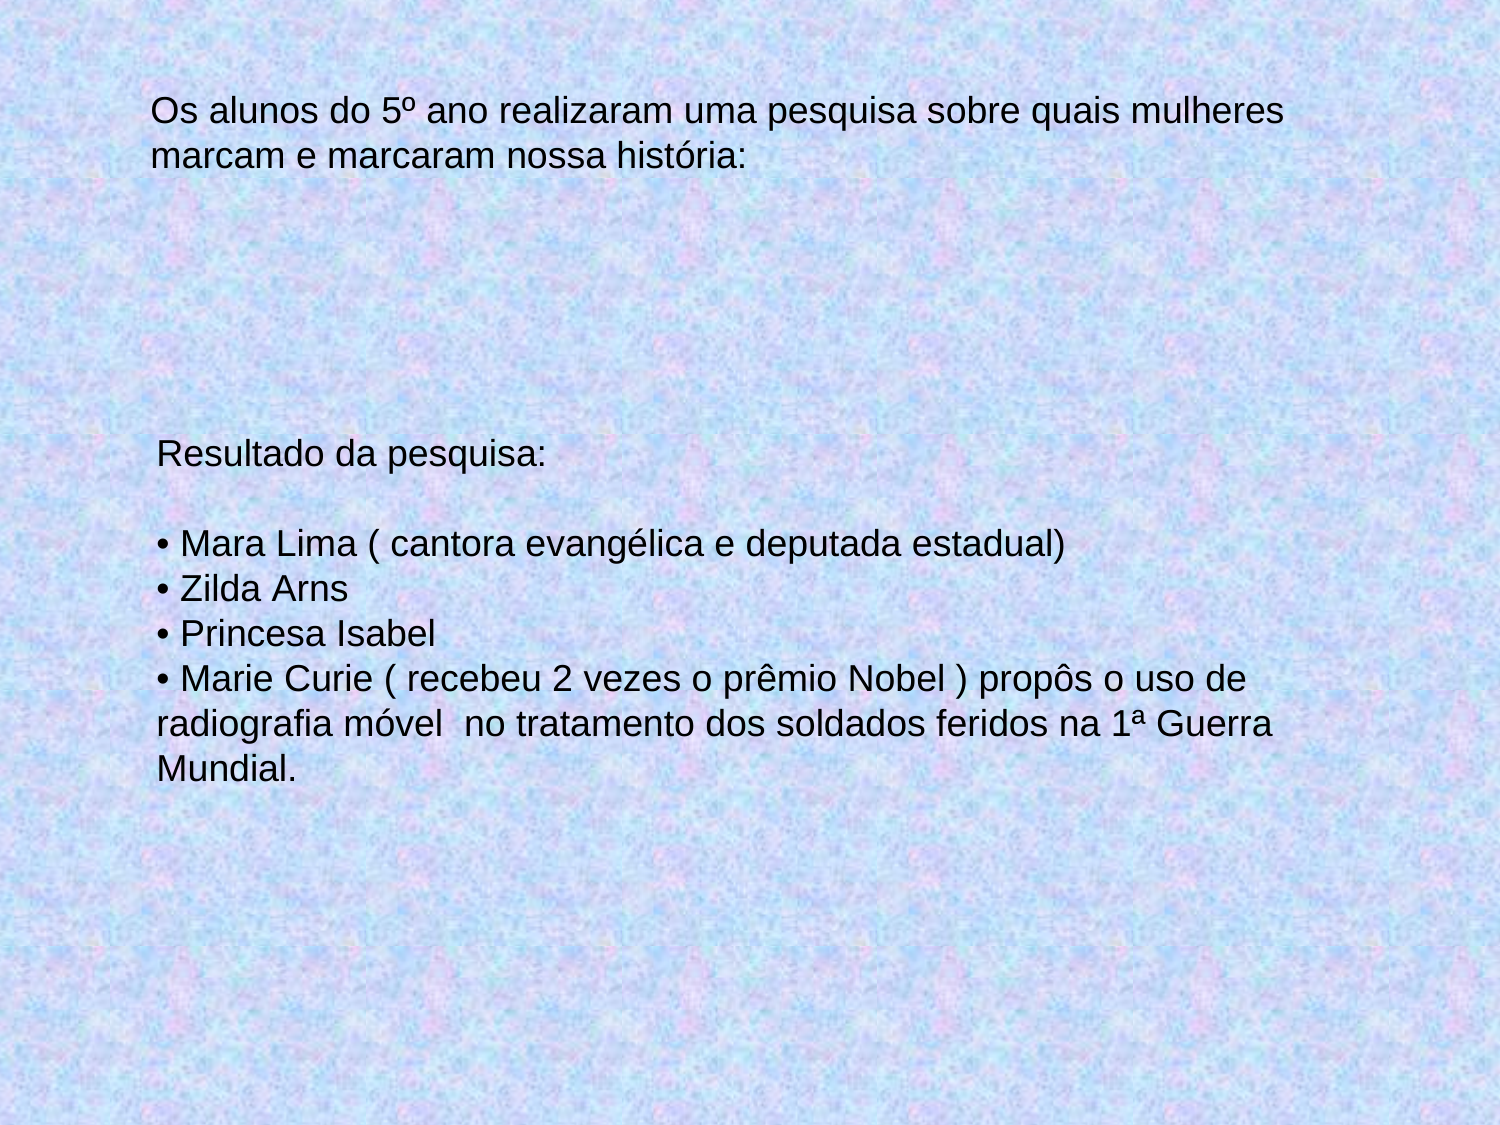

Os alunos do 5º ano realizaram uma pesquisa sobre quais mulheres marcam e marcaram nossa história:
Resultado da pesquisa:
• Mara Lima ( cantora evangélica e deputada estadual)
• Zilda Arns
• Princesa Isabel
• Marie Curie ( recebeu 2 vezes o prêmio Nobel ) propôs o uso de radiografia móvel no tratamento dos soldados feridos na 1ª Guerra Mundial.